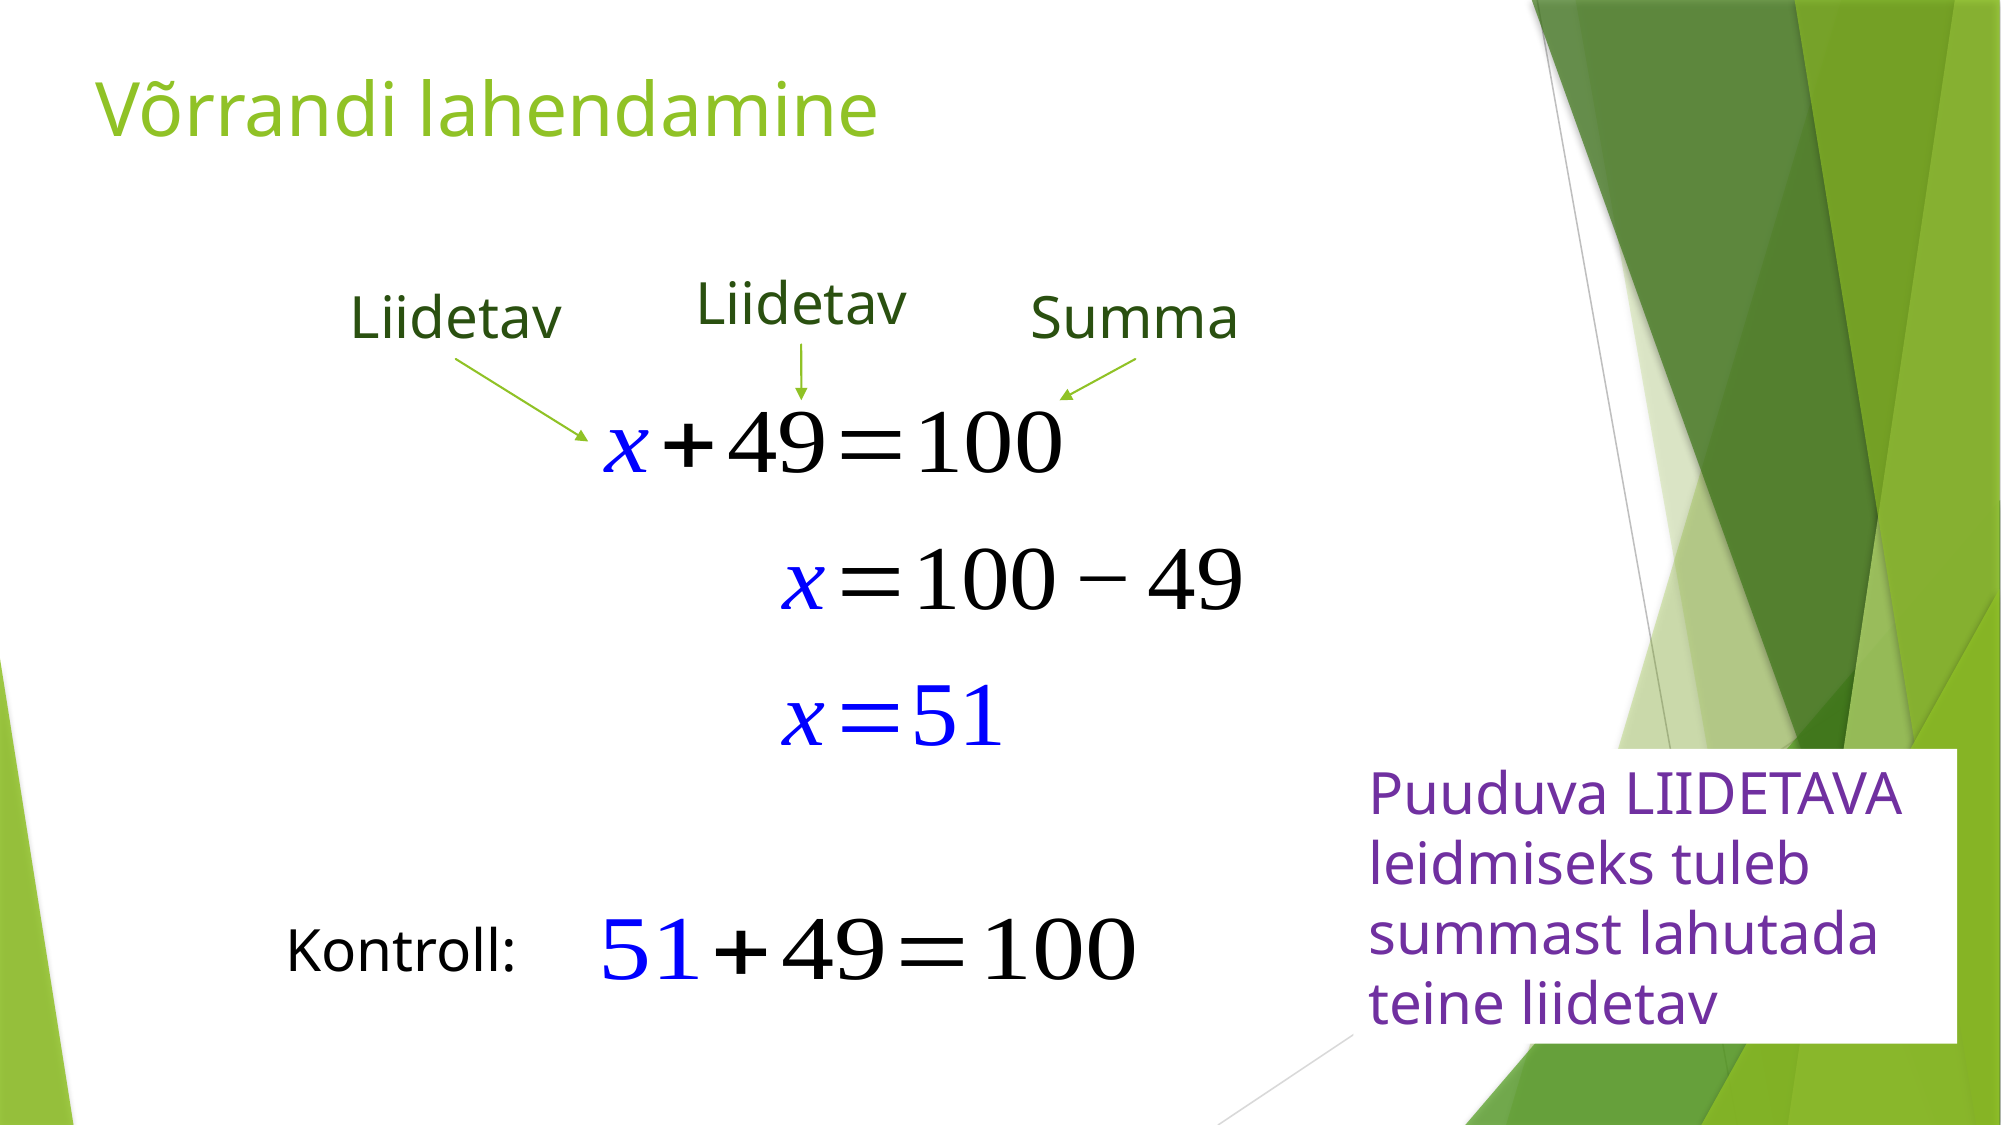

# Võrrandi lahendamine
Liidetav
Liidetav
Summa
Puuduva LIIDETAVA leidmiseks tuleb summast lahutada teine liidetav
Kontroll: